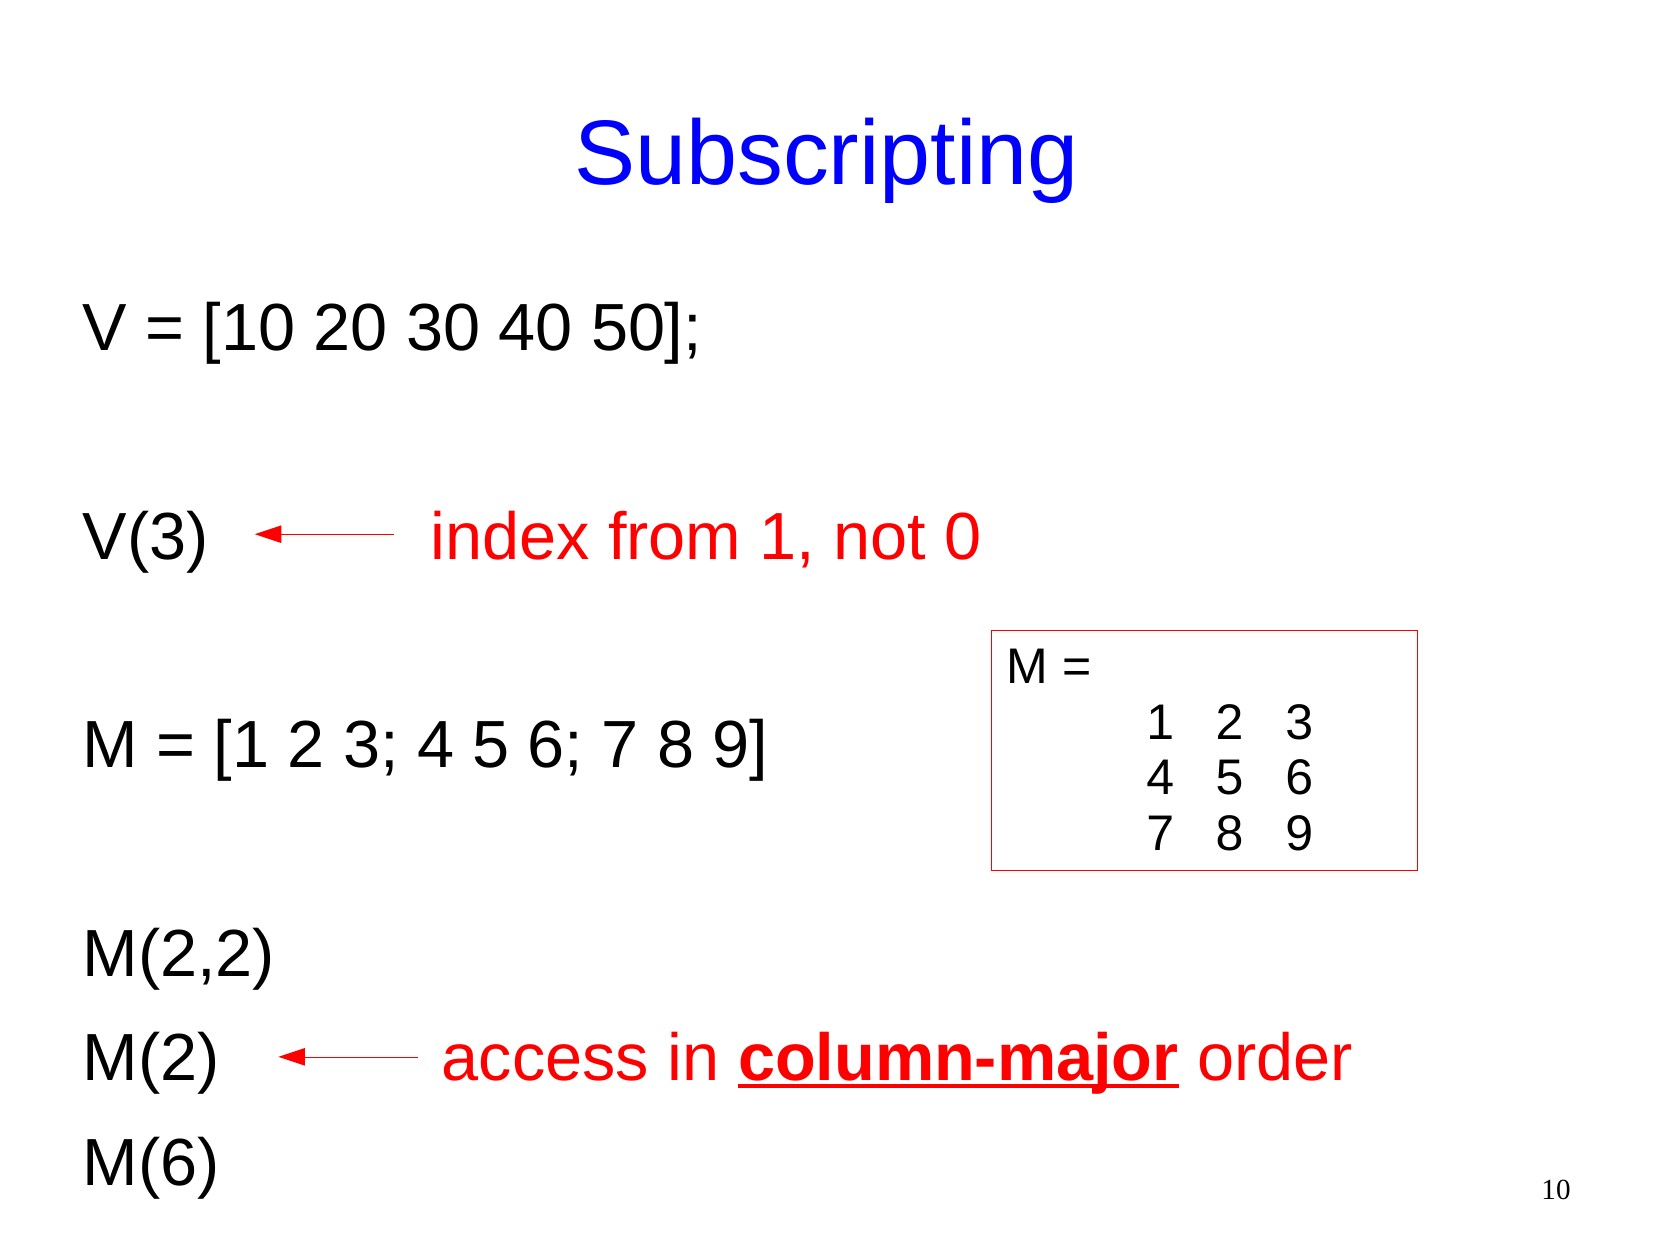

# Subscripting
V = [10 20 30 40 50];
V(3) index from 1, not 0
M = [1 2 3; 4 5 6; 7 8 9]
M(2,2)
M(2) access in column-major order
M(6)
M =
 1 2 3
 4 5 6
 7 8 9
10